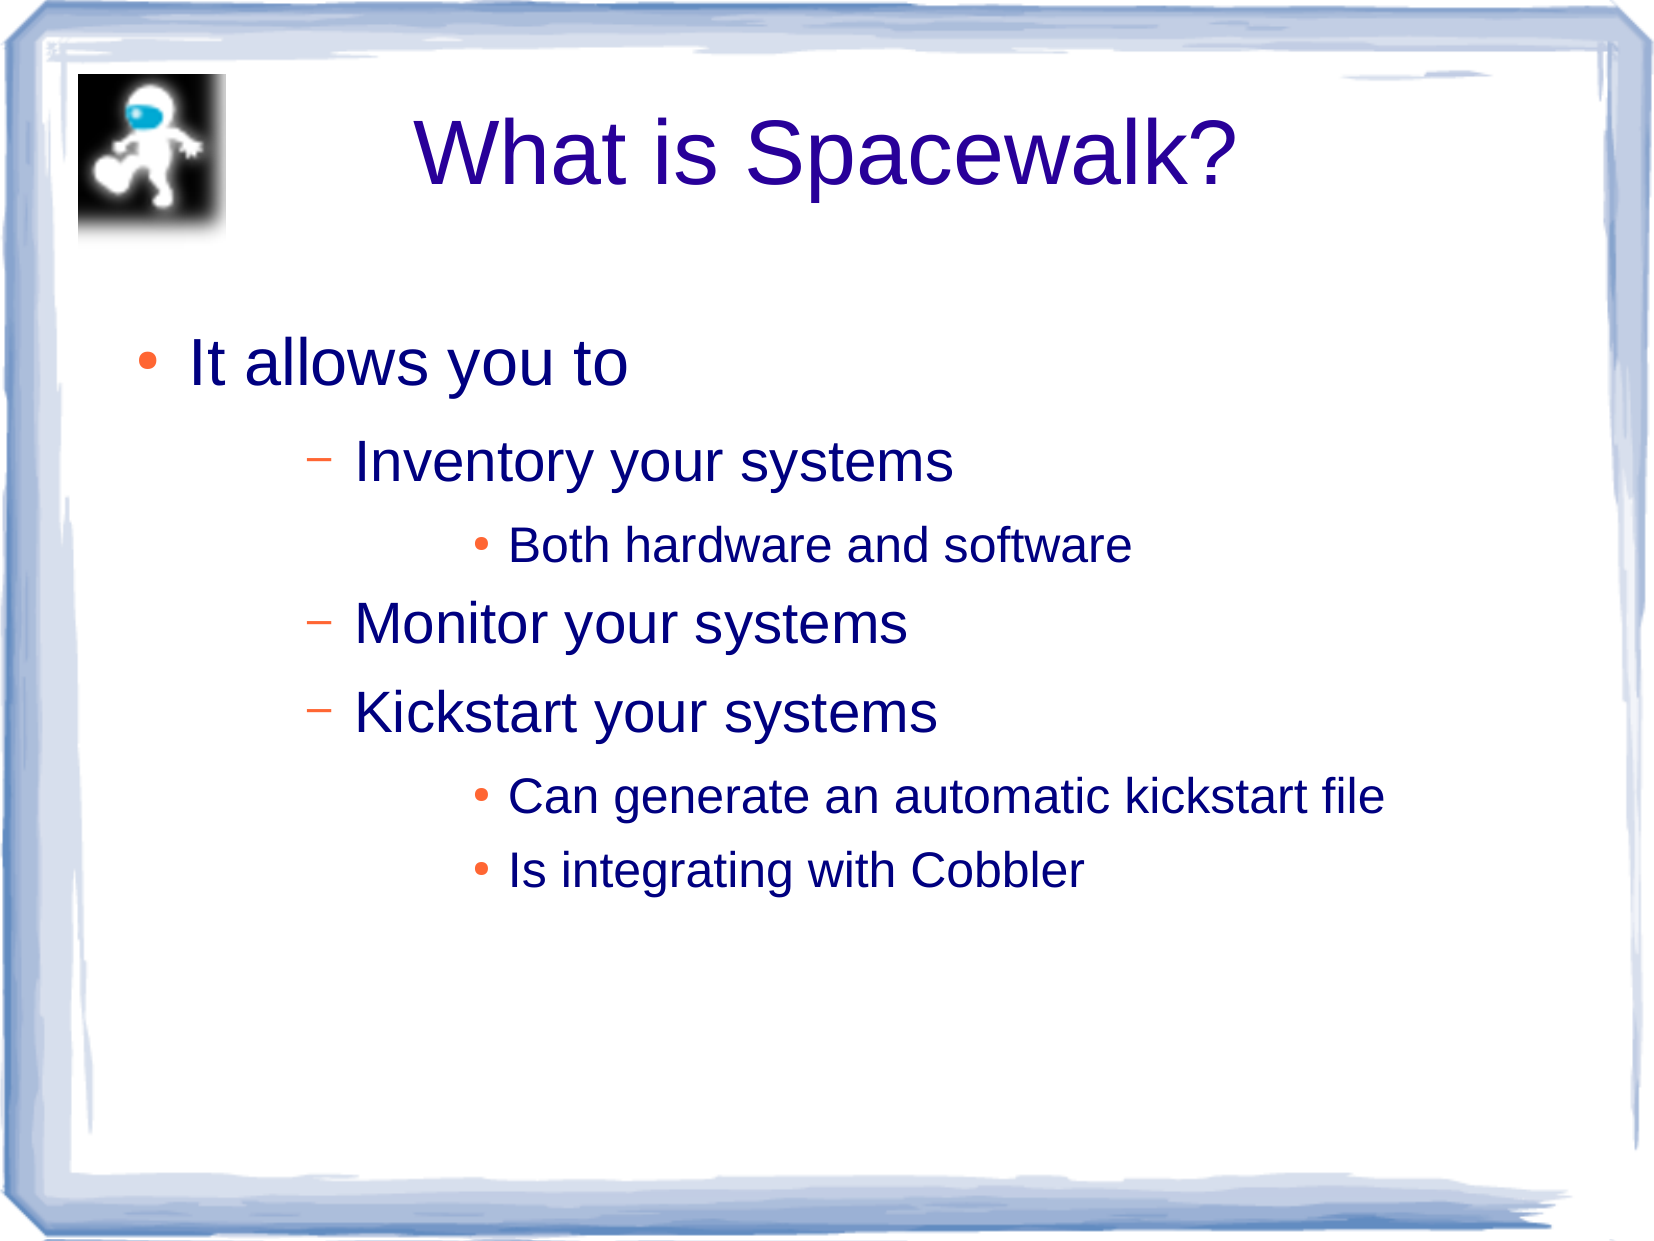

# What is Spacewalk?
It allows you to
Inventory your systems
Both hardware and software
Monitor your systems
Kickstart your systems
Can generate an automatic kickstart file
Is integrating with Cobbler